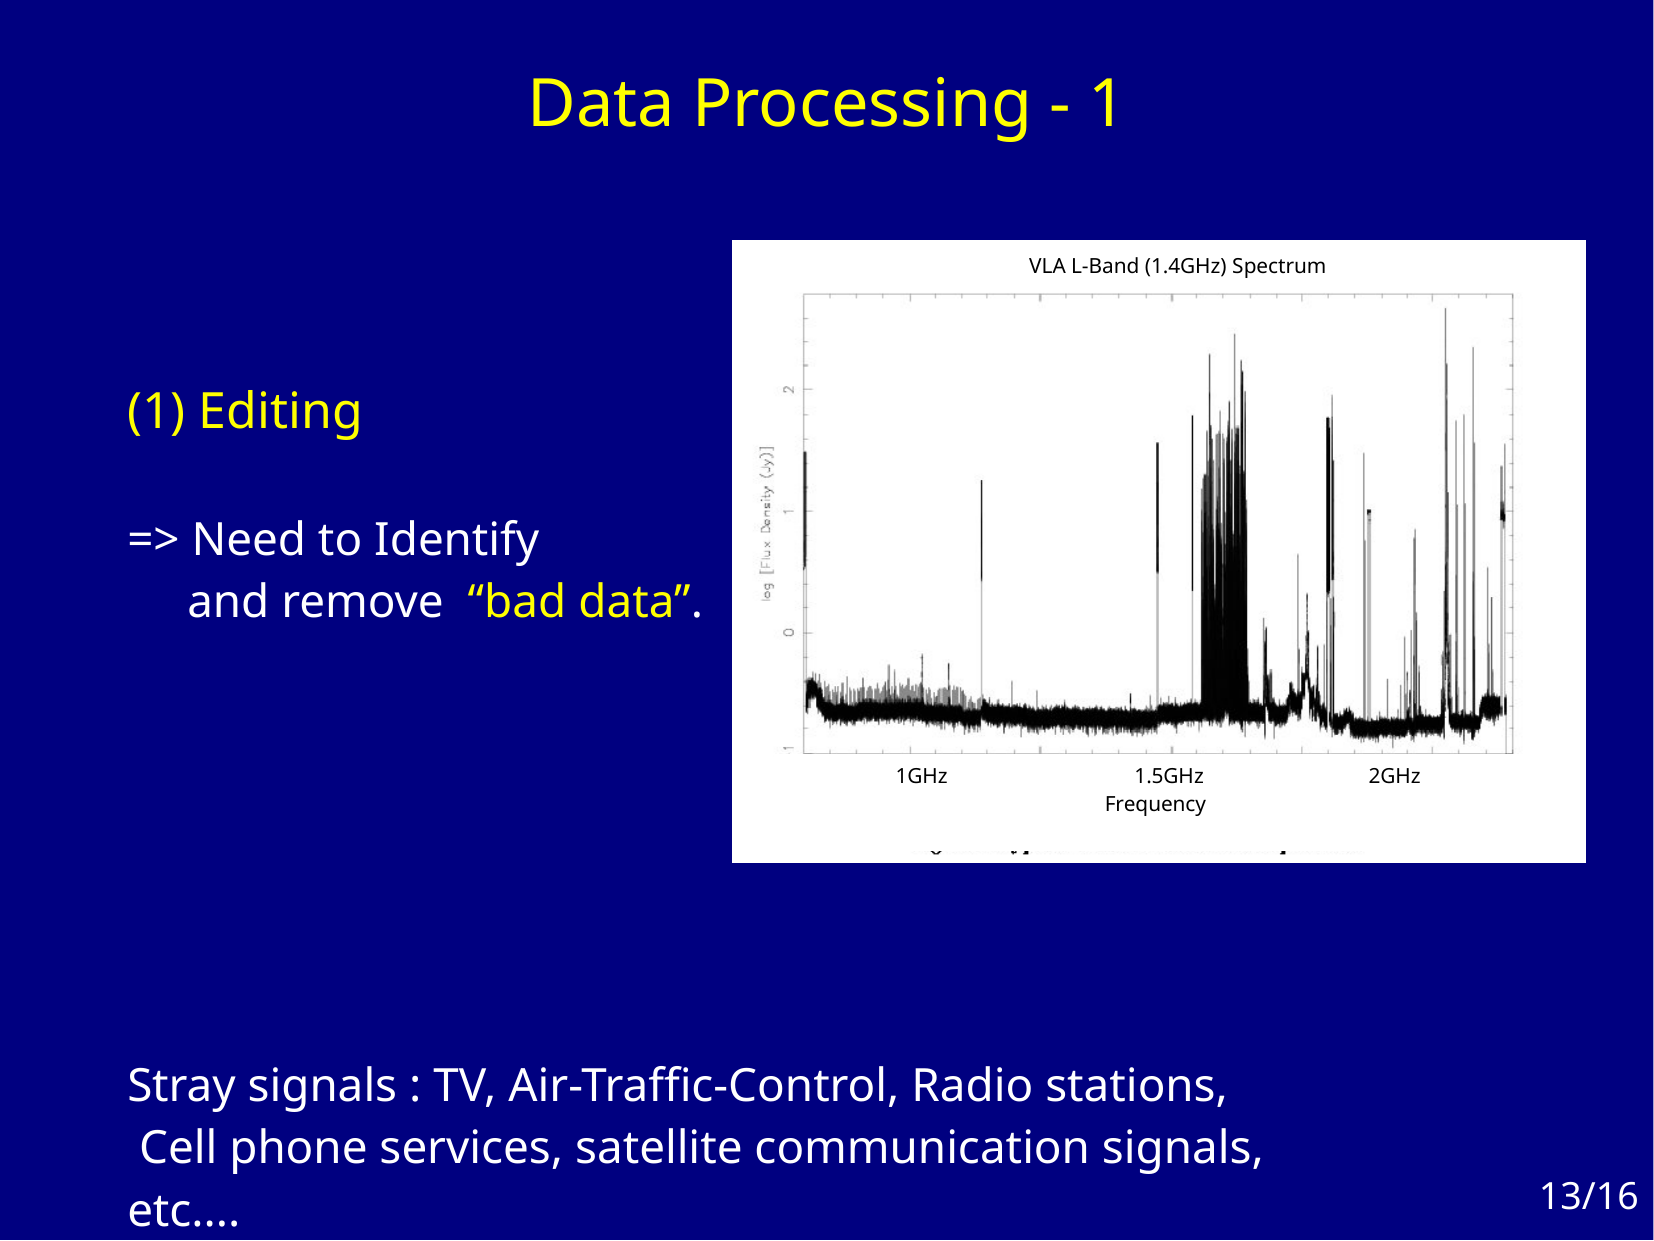

# Data Processing - 1
VLA L-Band (1.4GHz) Spectrum
(1) Editing
=> Need to Identify
 and remove “bad data”.
Stray signals : TV, Air-Traffic-Control, Radio stations,
 Cell phone services, satellite communication signals, etc....
1GHz 1.5GHz 2GHz
Frequency